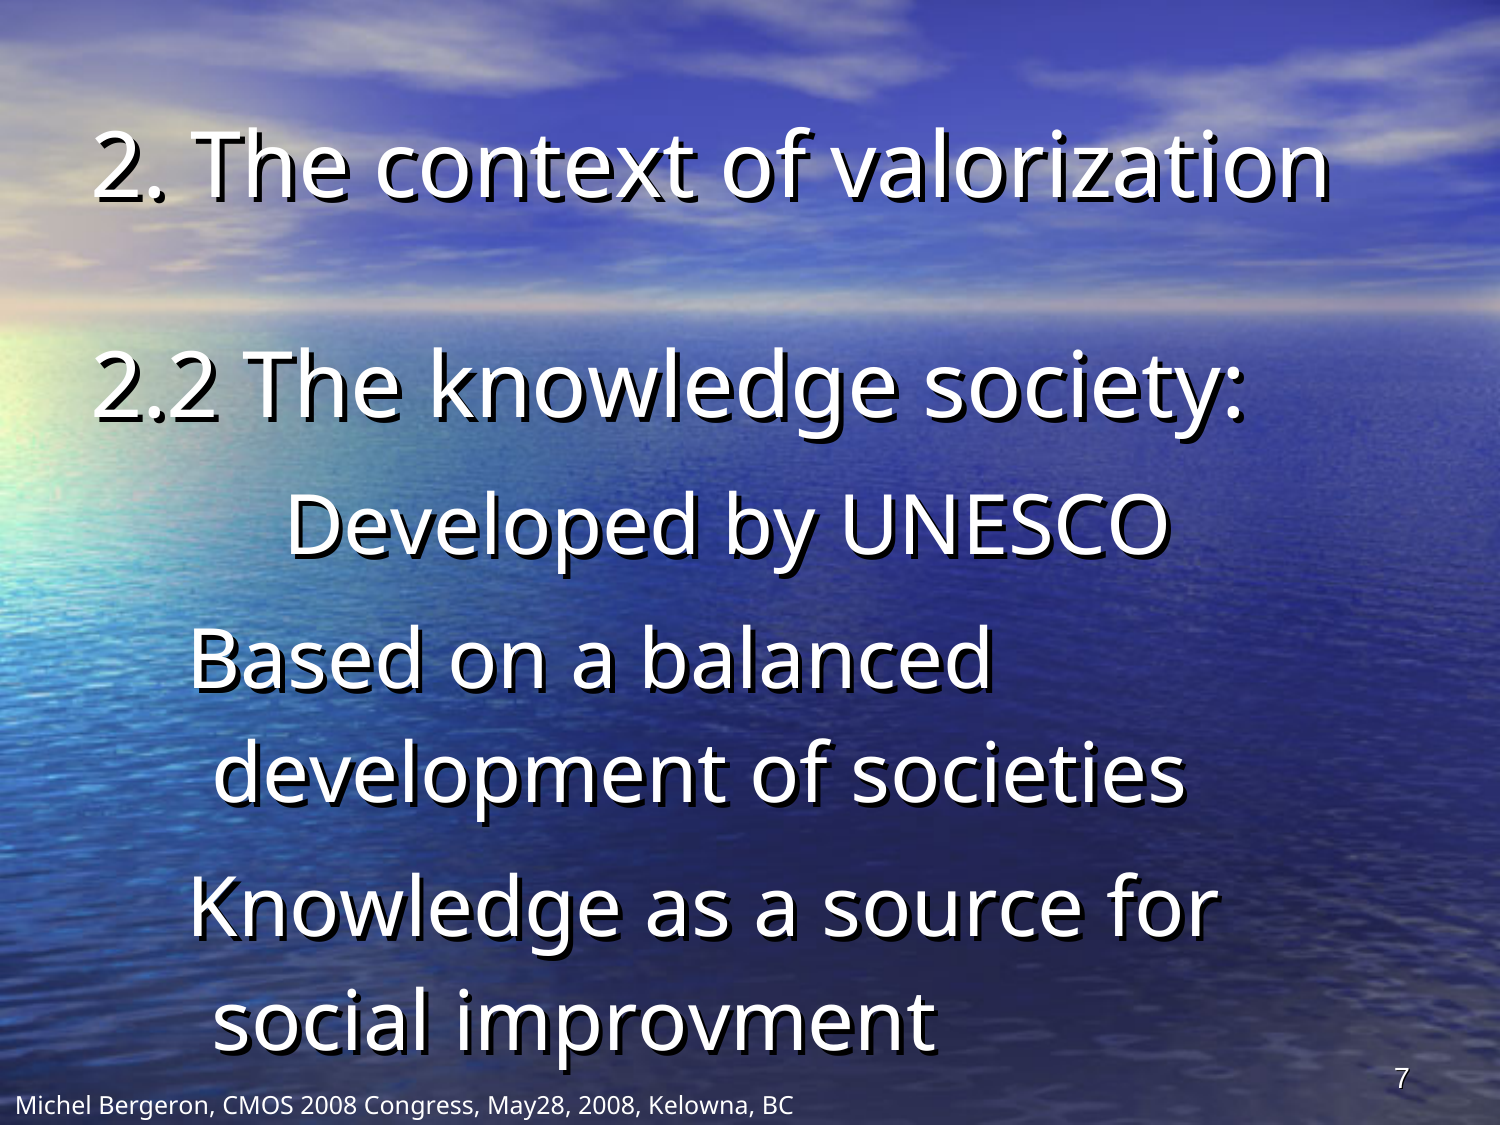

2. The context of valorization
2.2 The knowledge society:
	Developed by UNESCO
 Based on a balanced 	development of societies
 Knowledge as a source for 	social improvment
Michel Bergeron, CMOS 2008 Congress, May28, 2008, Kelowna, BC